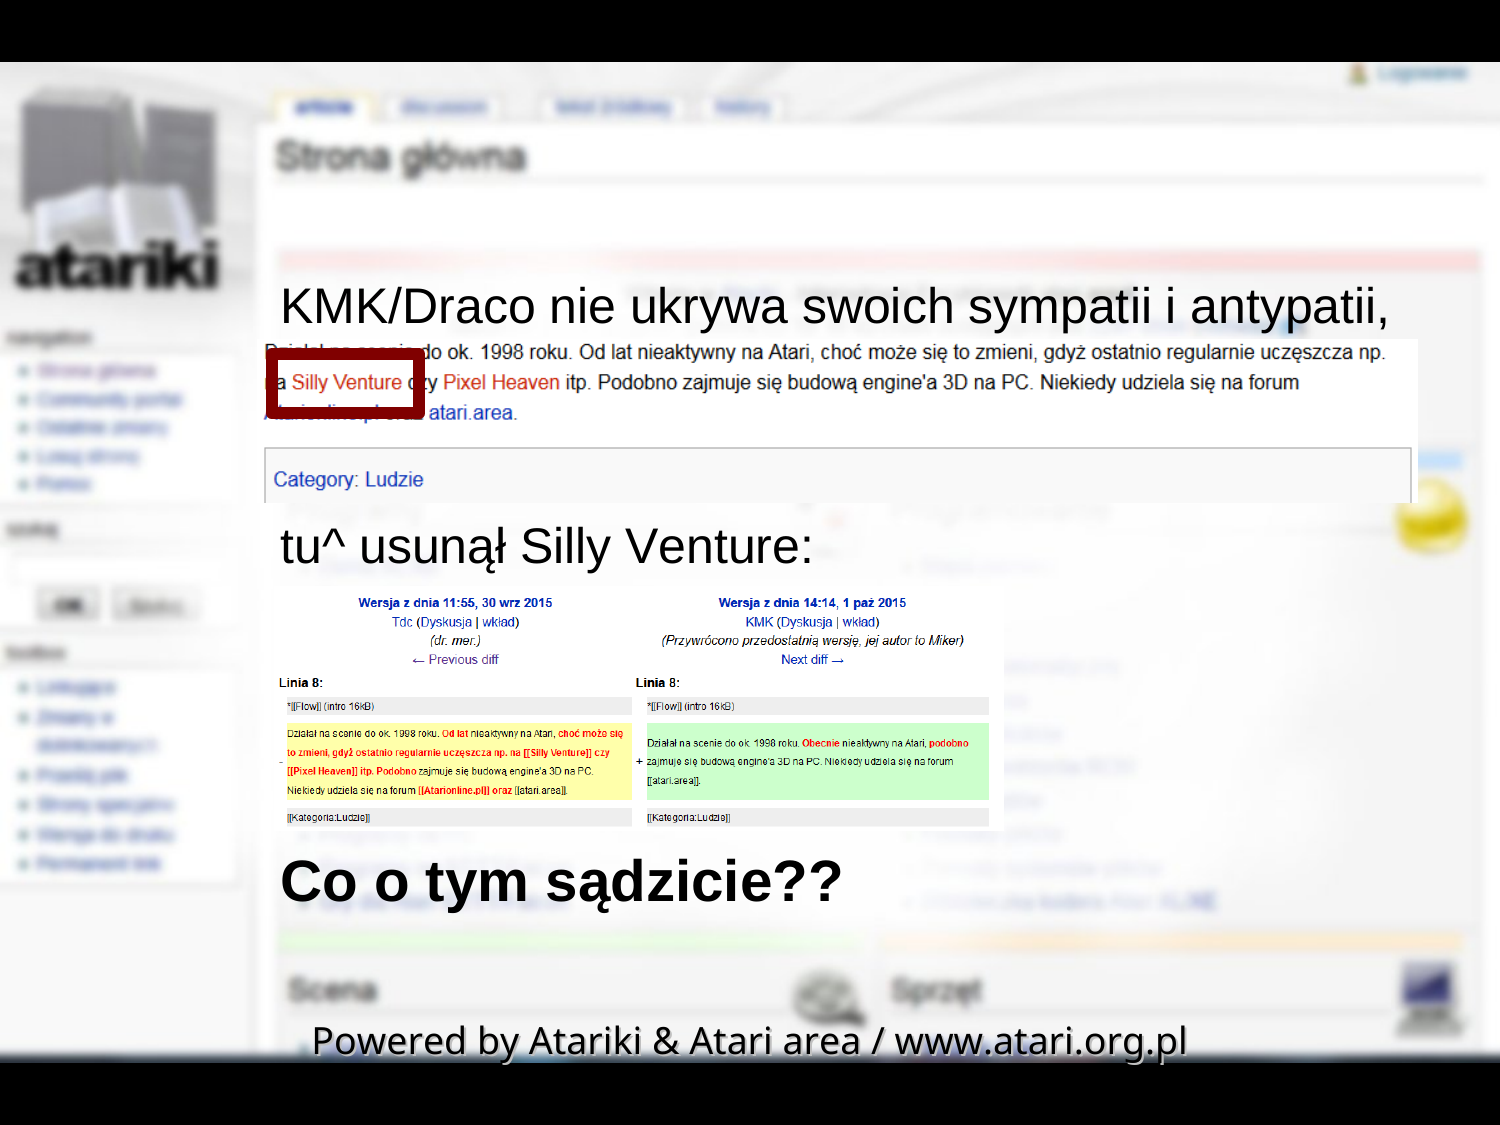

KMK/Draco nie ukrywa swoich sympatii i antypatii,
tu^ usunął Silly Venture:
Co o tym sądzicie??
Powered by Atariki & Atari area / www.atari.org.pl
34